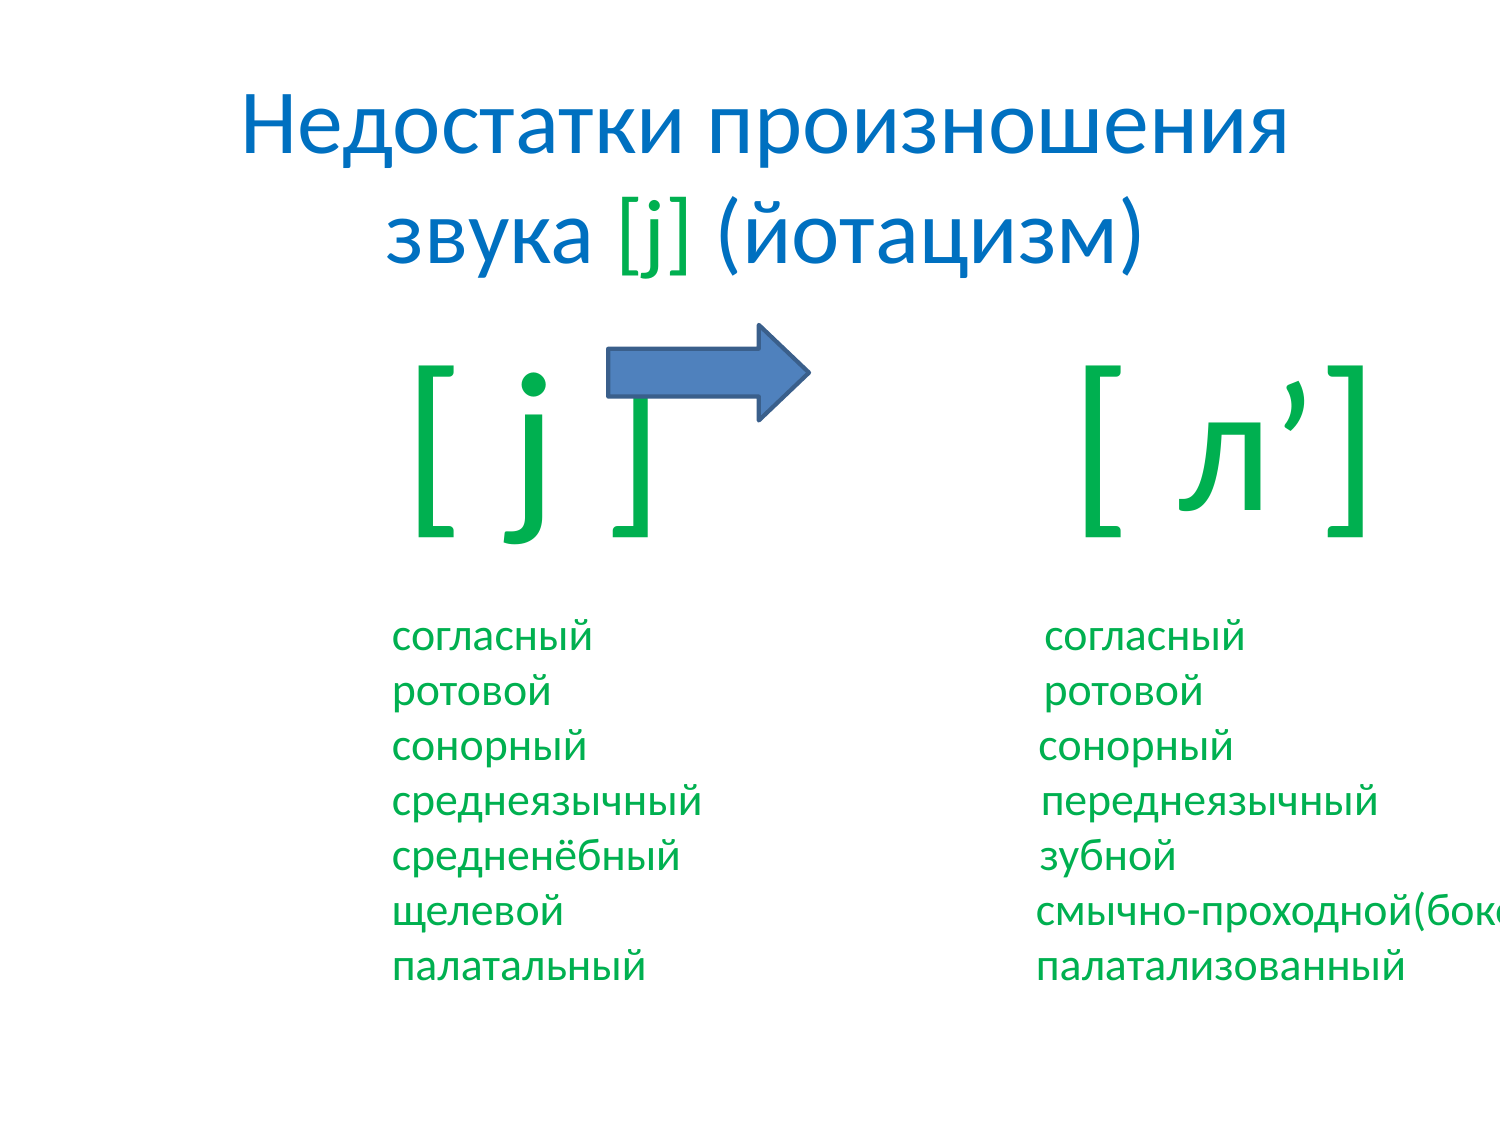

# Недостатки произношения звука [j] (йотацизм)
 [ j ] [ л’]
 согласный согласный
 ротовой ротовой
 сонорный сонорный
 среднеязычный переднеязычный
 средненёбный зубной
 щелевой смычно-проходной(боковой)
 палатальный палатализованный
 Дефектное произношение звука [j] чаще всего сводится
 к замене звуком [л’] ( в нижней или верхней артикуляции).